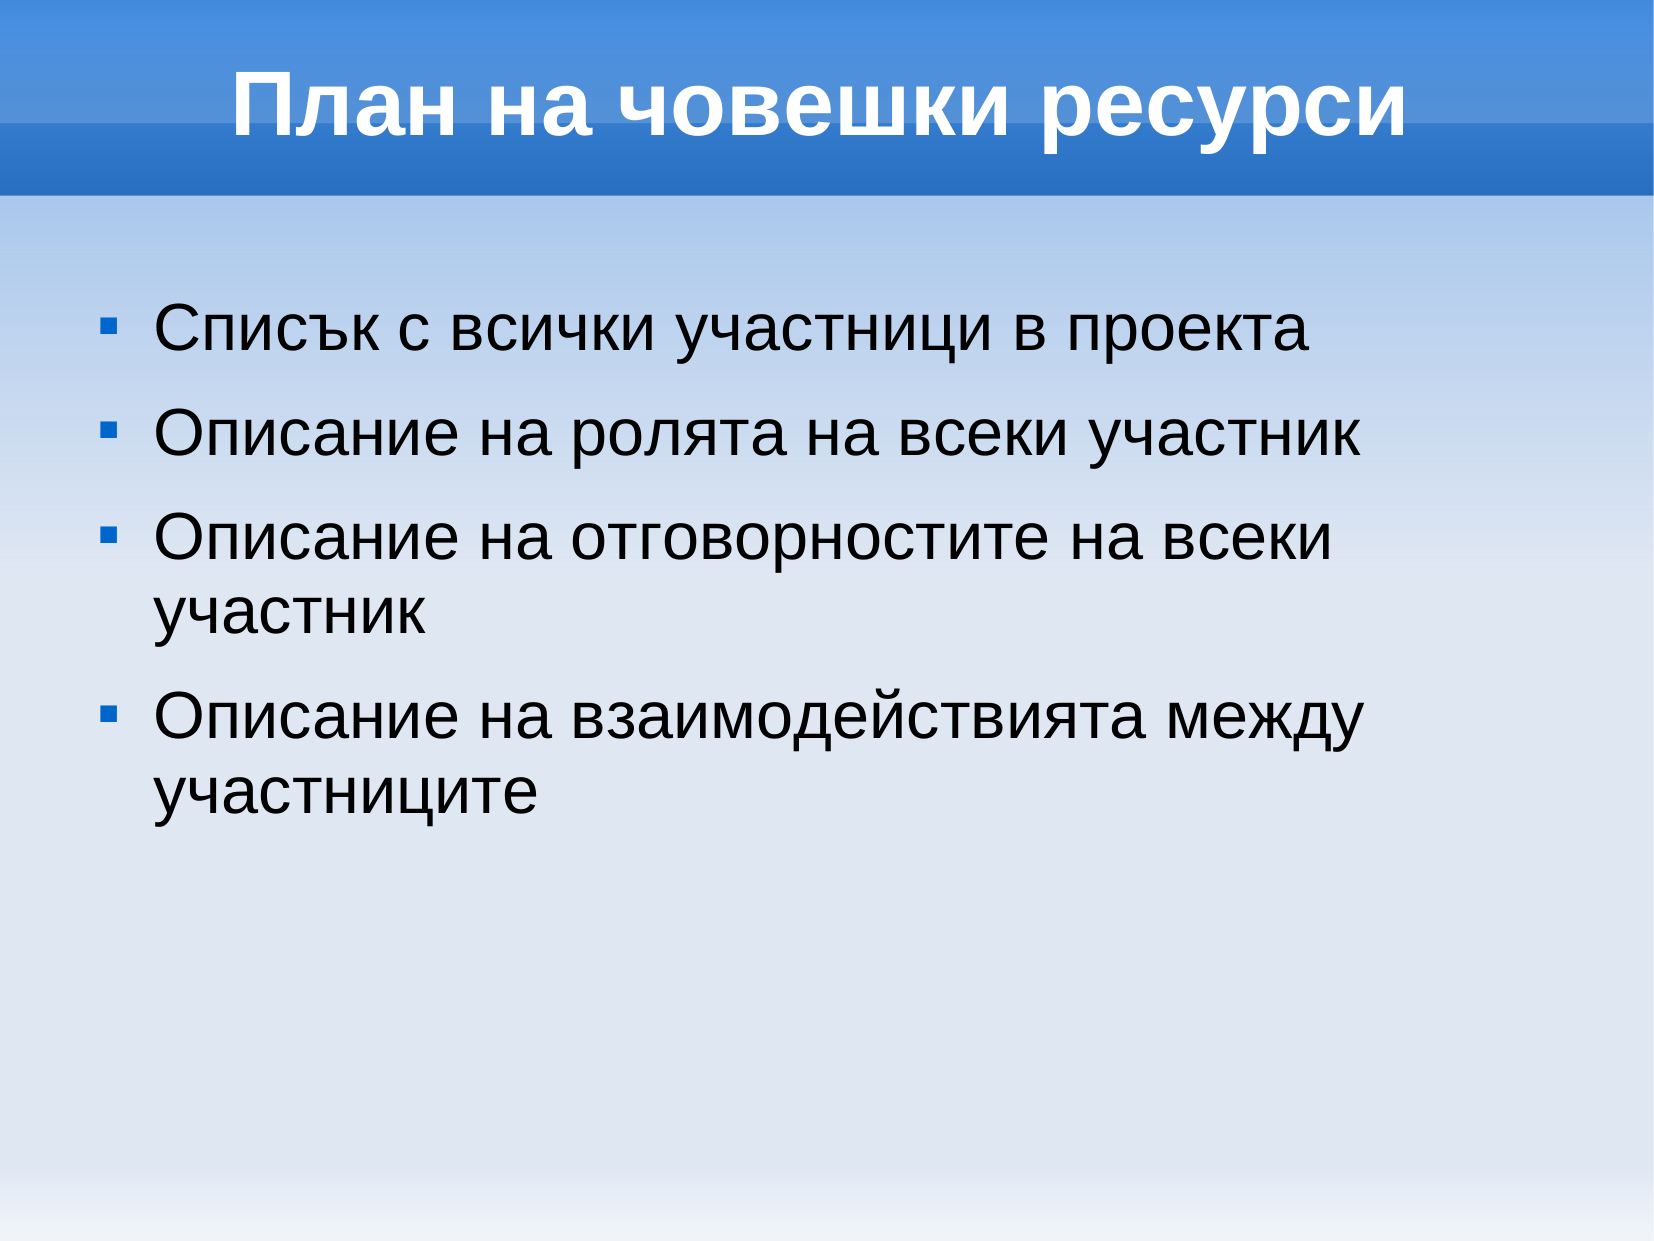

# План на човешки ресурси
Списък с всички участници в проекта
Описание на ролята на всеки участник
Описание на отговорностите на всеки участник
Описание на взаимодействията между участниците